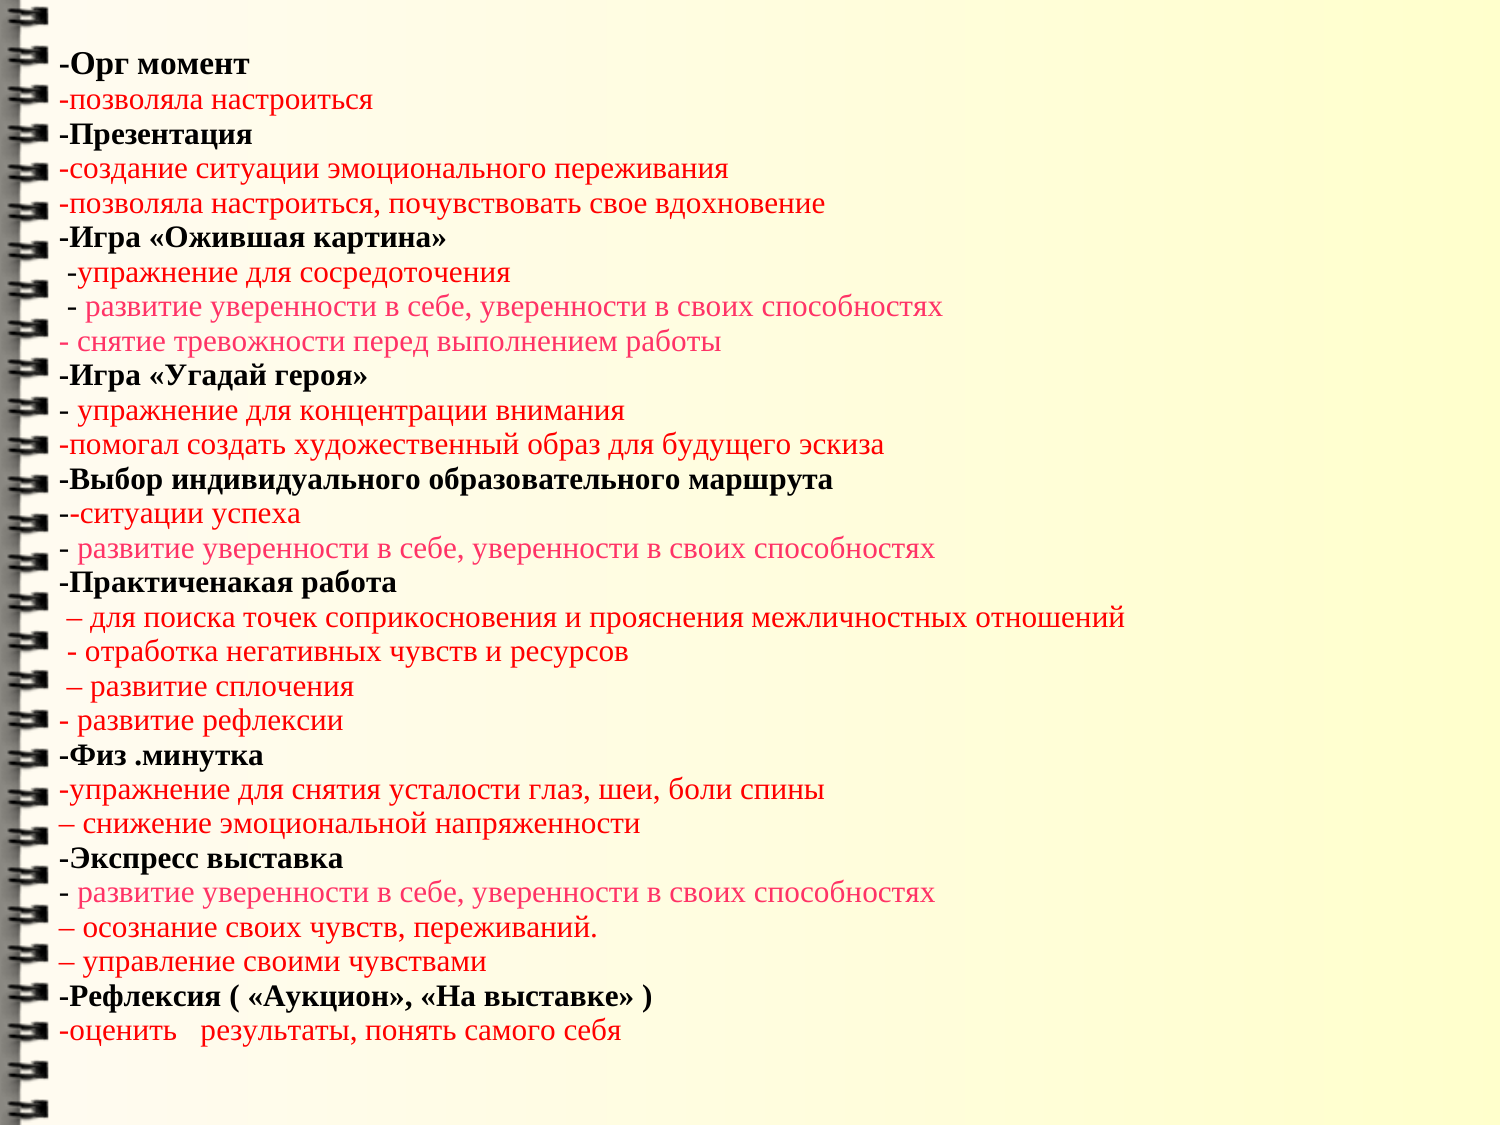

# -Орг момент
-позволяла настроиться
-Презентация
-создание ситуации эмоционального переживания
-позволяла настроиться, почувствовать свое вдохновение
-Игра «Ожившая картина»
 -упражнение для сосредоточения
 - развитие уверенности в себе, уверенности в своих способностях
- снятие тревожности перед выполнением работы
-Игра «Угадай героя»
- упражнение для концентрации внимания
-помогал создать художественный образ для будущего эскиза
-Выбор индивидуального образовательного маршрута
--ситуации успеха
- развитие уверенности в себе, уверенности в своих способностях
-Практиченакая работа
 – для поиска точек соприкосновения и прояснения межличностных отношений
 - отработка негативных чувств и ресурсов
 – развитие сплочения
- развитие рефлексии
-Физ .минутка
-упражнение для снятия усталости глаз, шеи, боли спины
– снижение эмоциональной напряженности
-Экспресс выставка
- развитие уверенности в себе, уверенности в своих способностях
– осознание своих чувств, переживаний.
– управление своими чувствами
-Рефлексия ( «Аукцион», «На выставке» )
-оценить результаты, понять самого себя